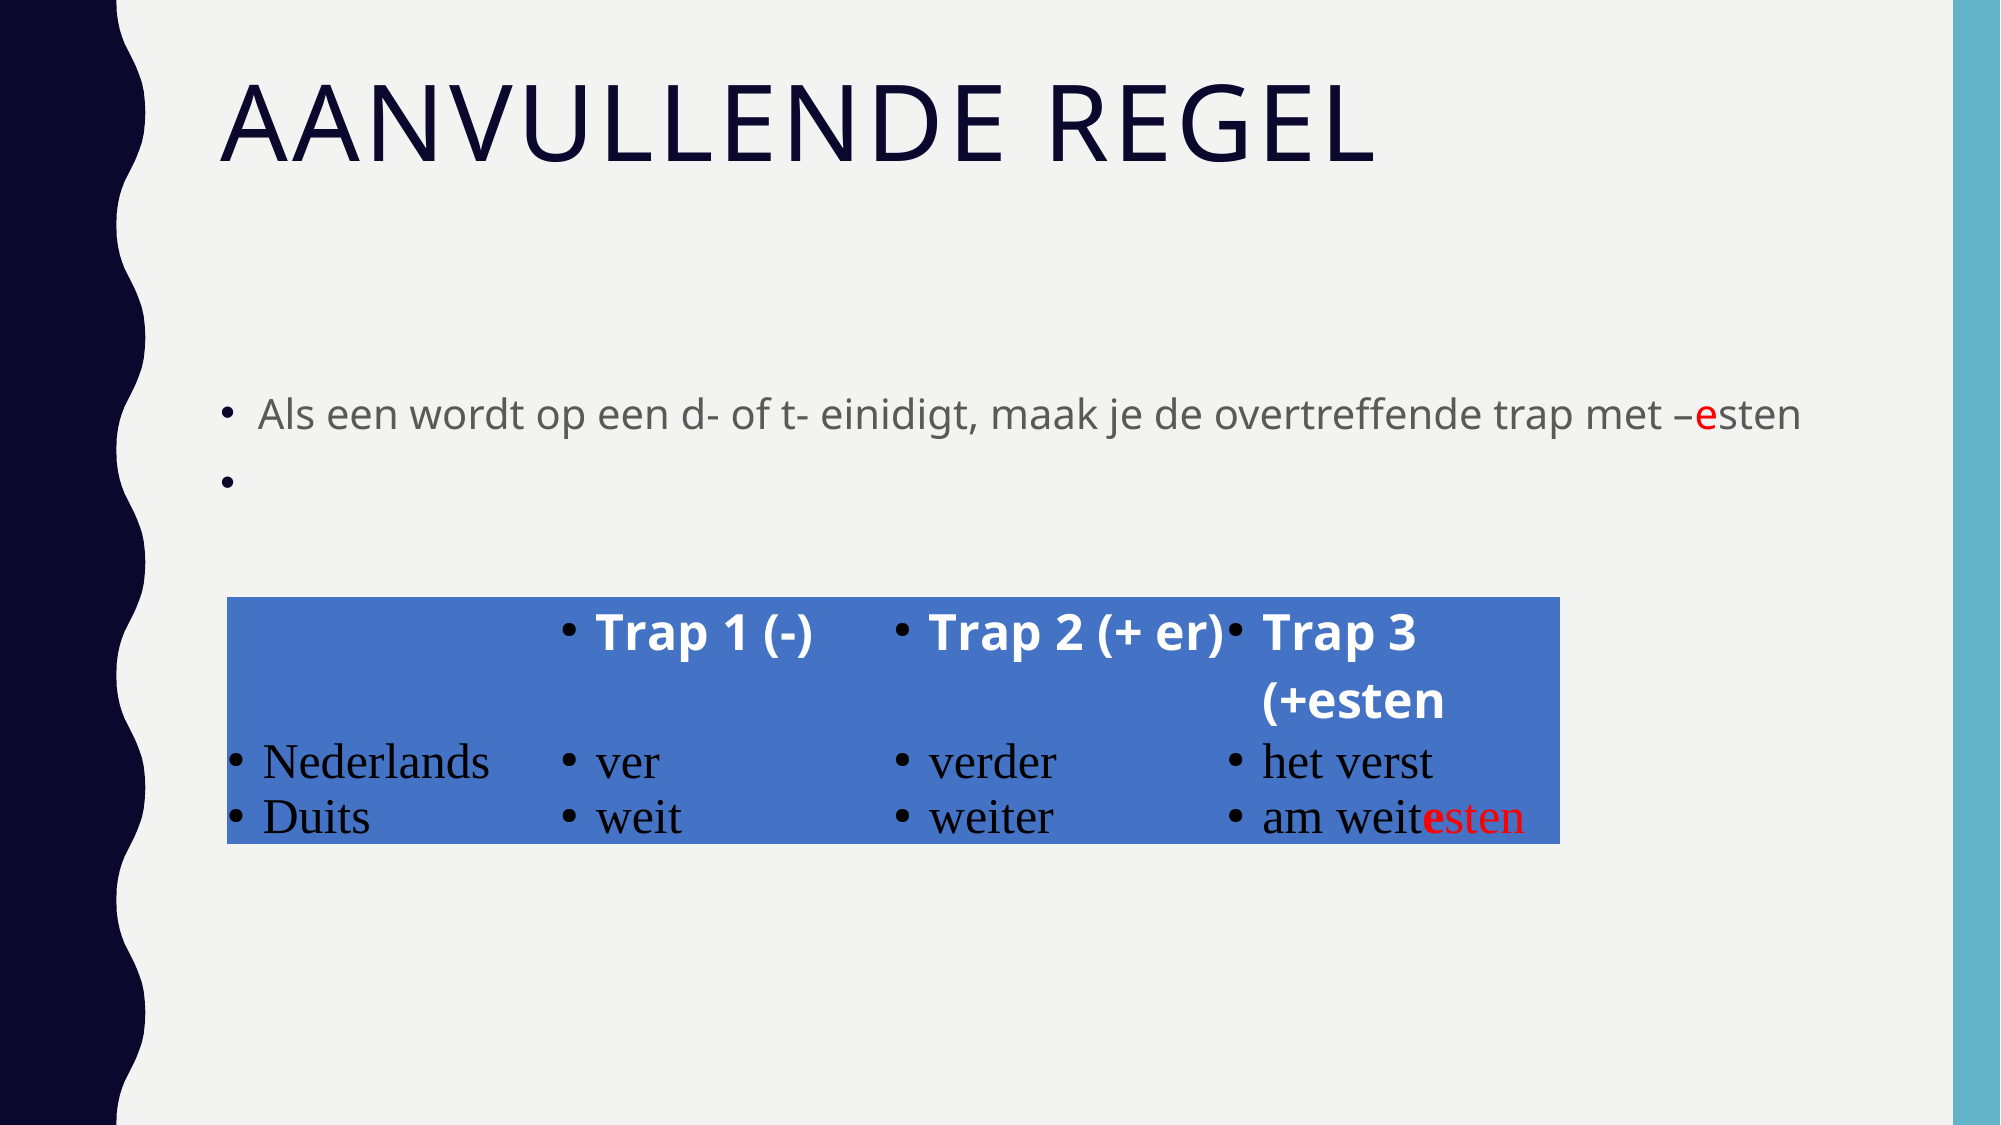

# Aanvullende regel
Als een wordt op een d- of t- einidigt, maak je de overtreffende trap met –esten
| | Trap 1 (-) | Trap 2 (+ er) | Trap 3 (+esten |
| --- | --- | --- | --- |
| Nederlands | ver | verder | het verst |
| Duits | weit | weiter | am weitesten |